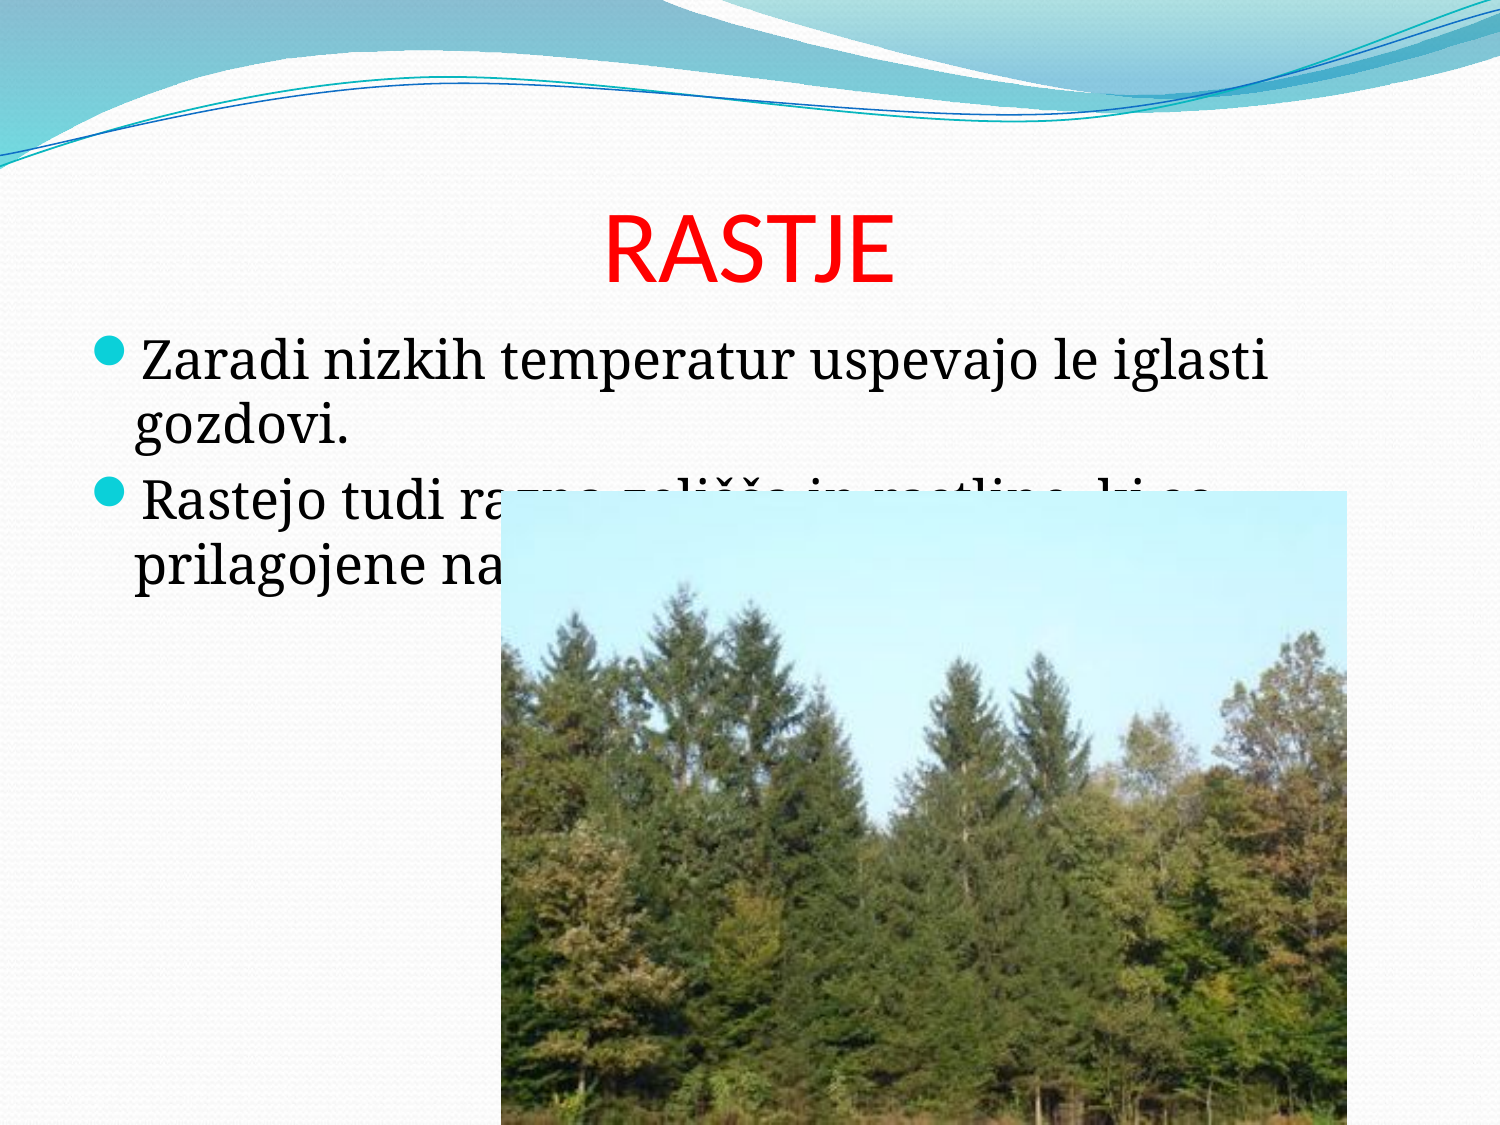

# RASTJE
Zaradi nizkih temperatur uspevajo le iglasti gozdovi.
Rastejo tudi razna zelišča in rastline, ki so prilagojene na mraz.